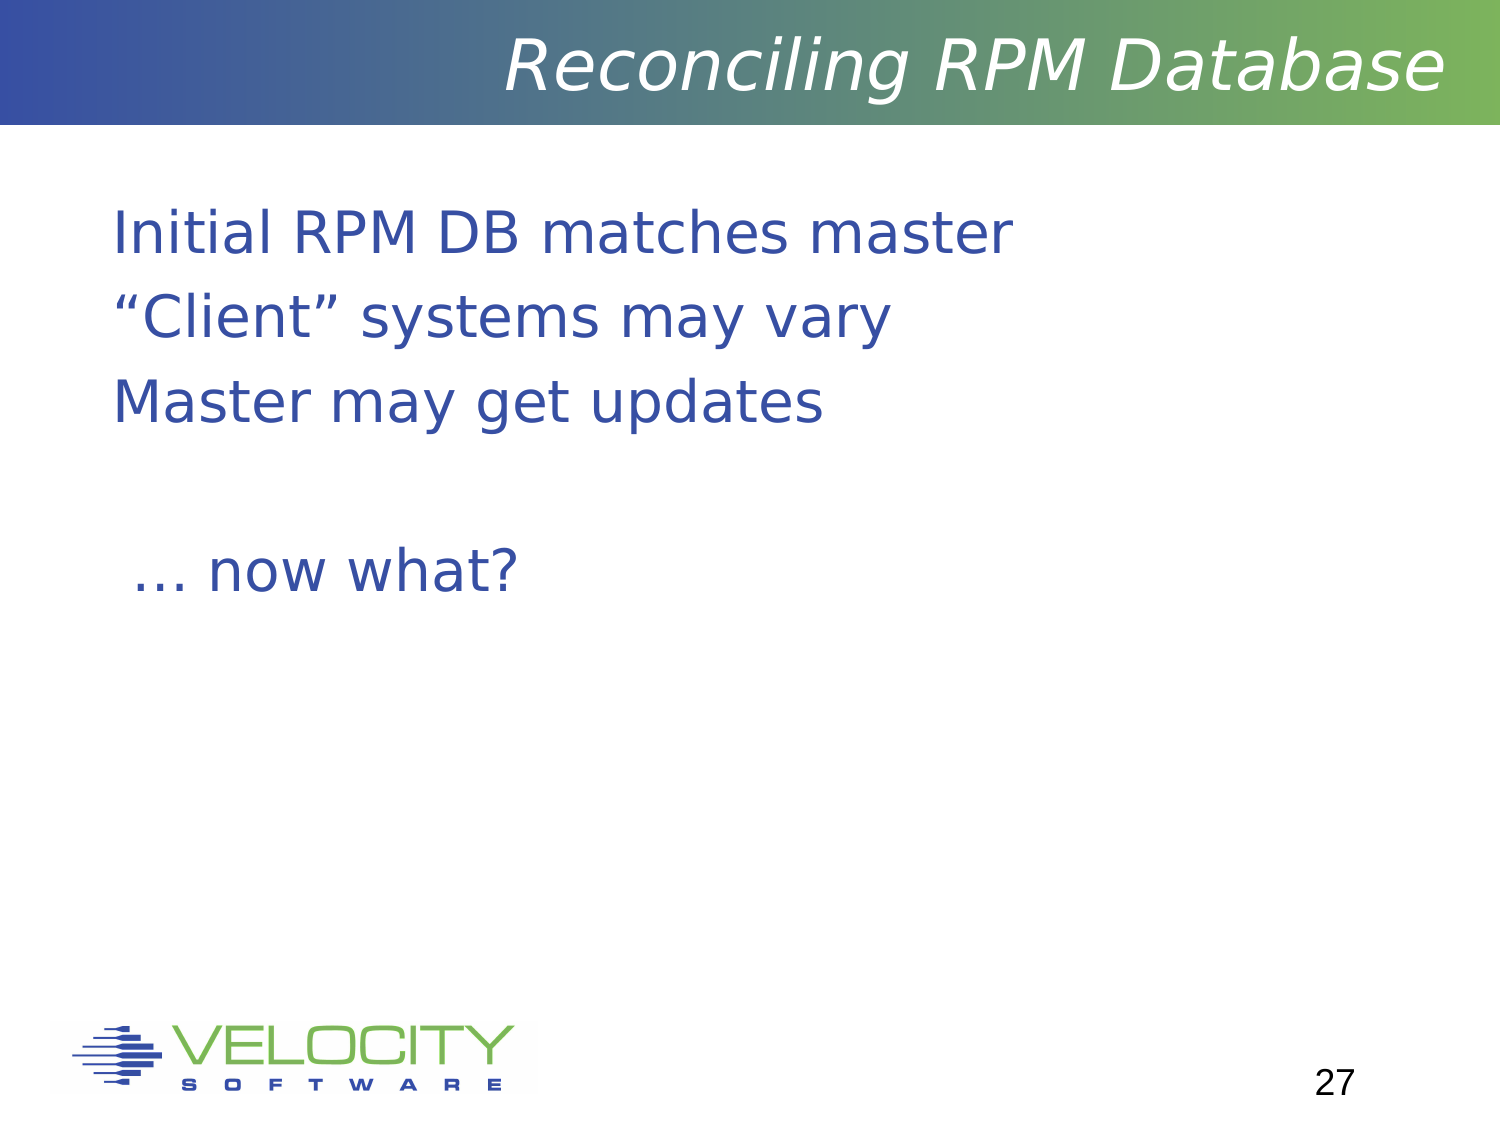

# Reconciling RPM Database
Initial RPM DB matches master
“Client” systems may vary
Master may get updates
 … now what?
27